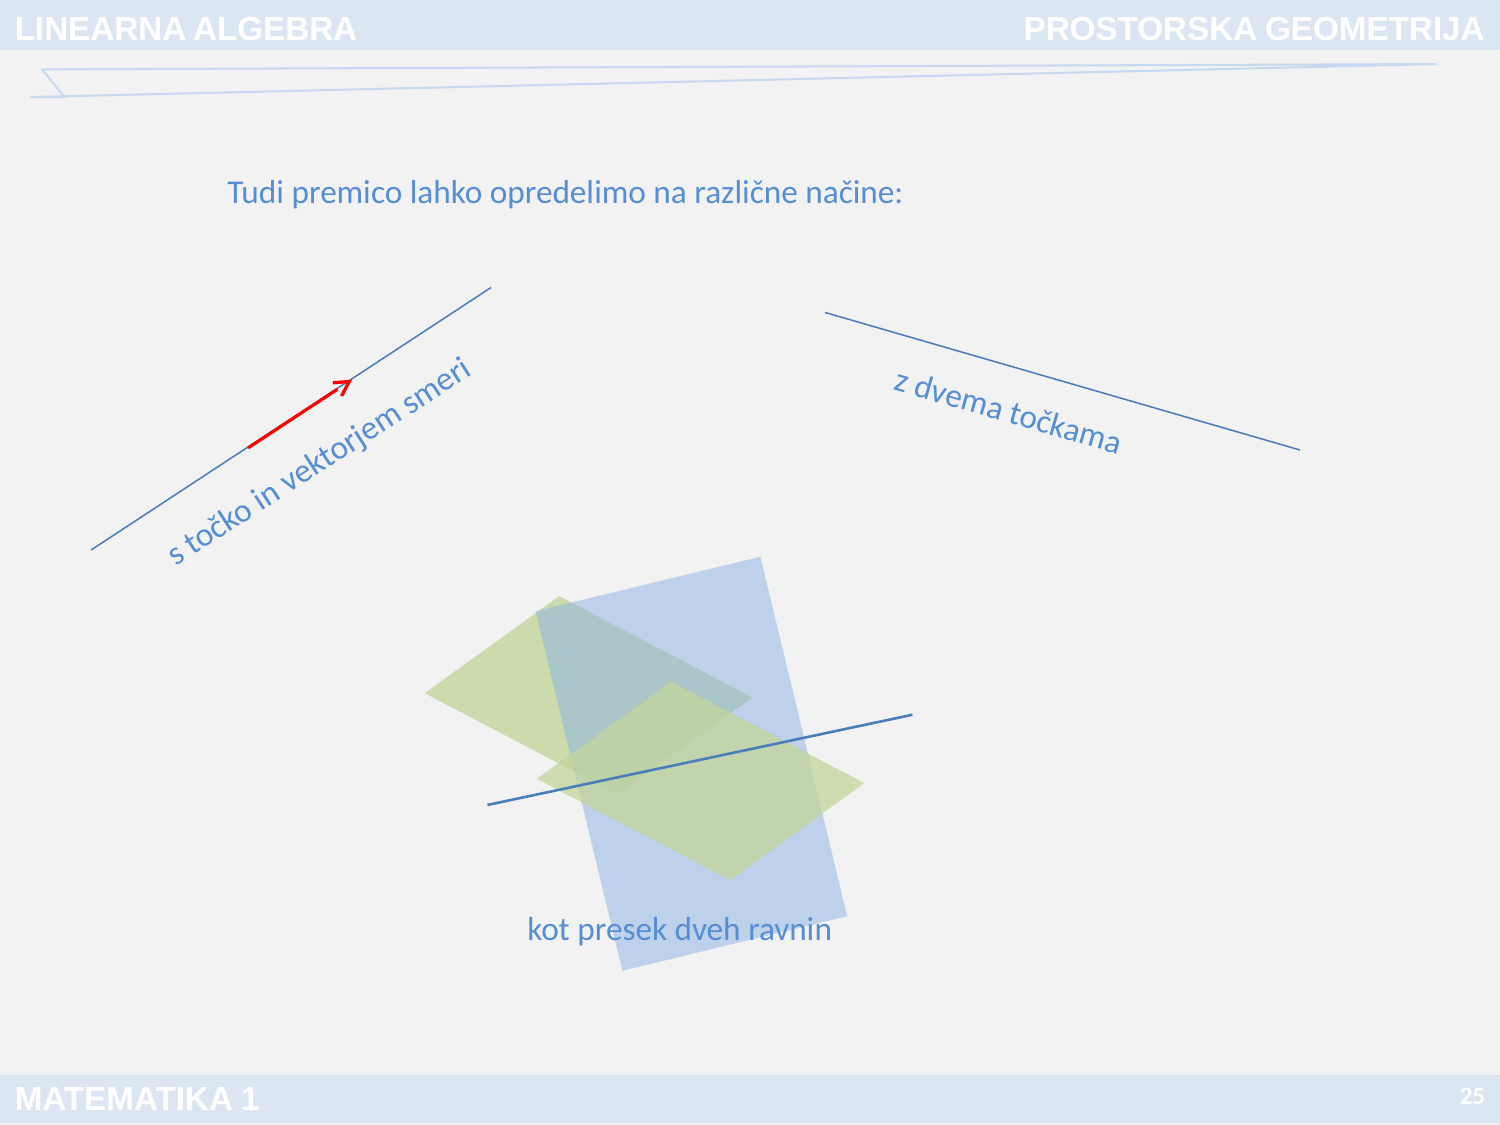

LINEARNA ALGEBRA
PROSTORSKA GEOMETRIJA
Tudi premico lahko opredelimo na različne načine:
s točko in vektorjem smeri
z dvema točkama
kot presek dveh ravnin
MATEMATIKA 1